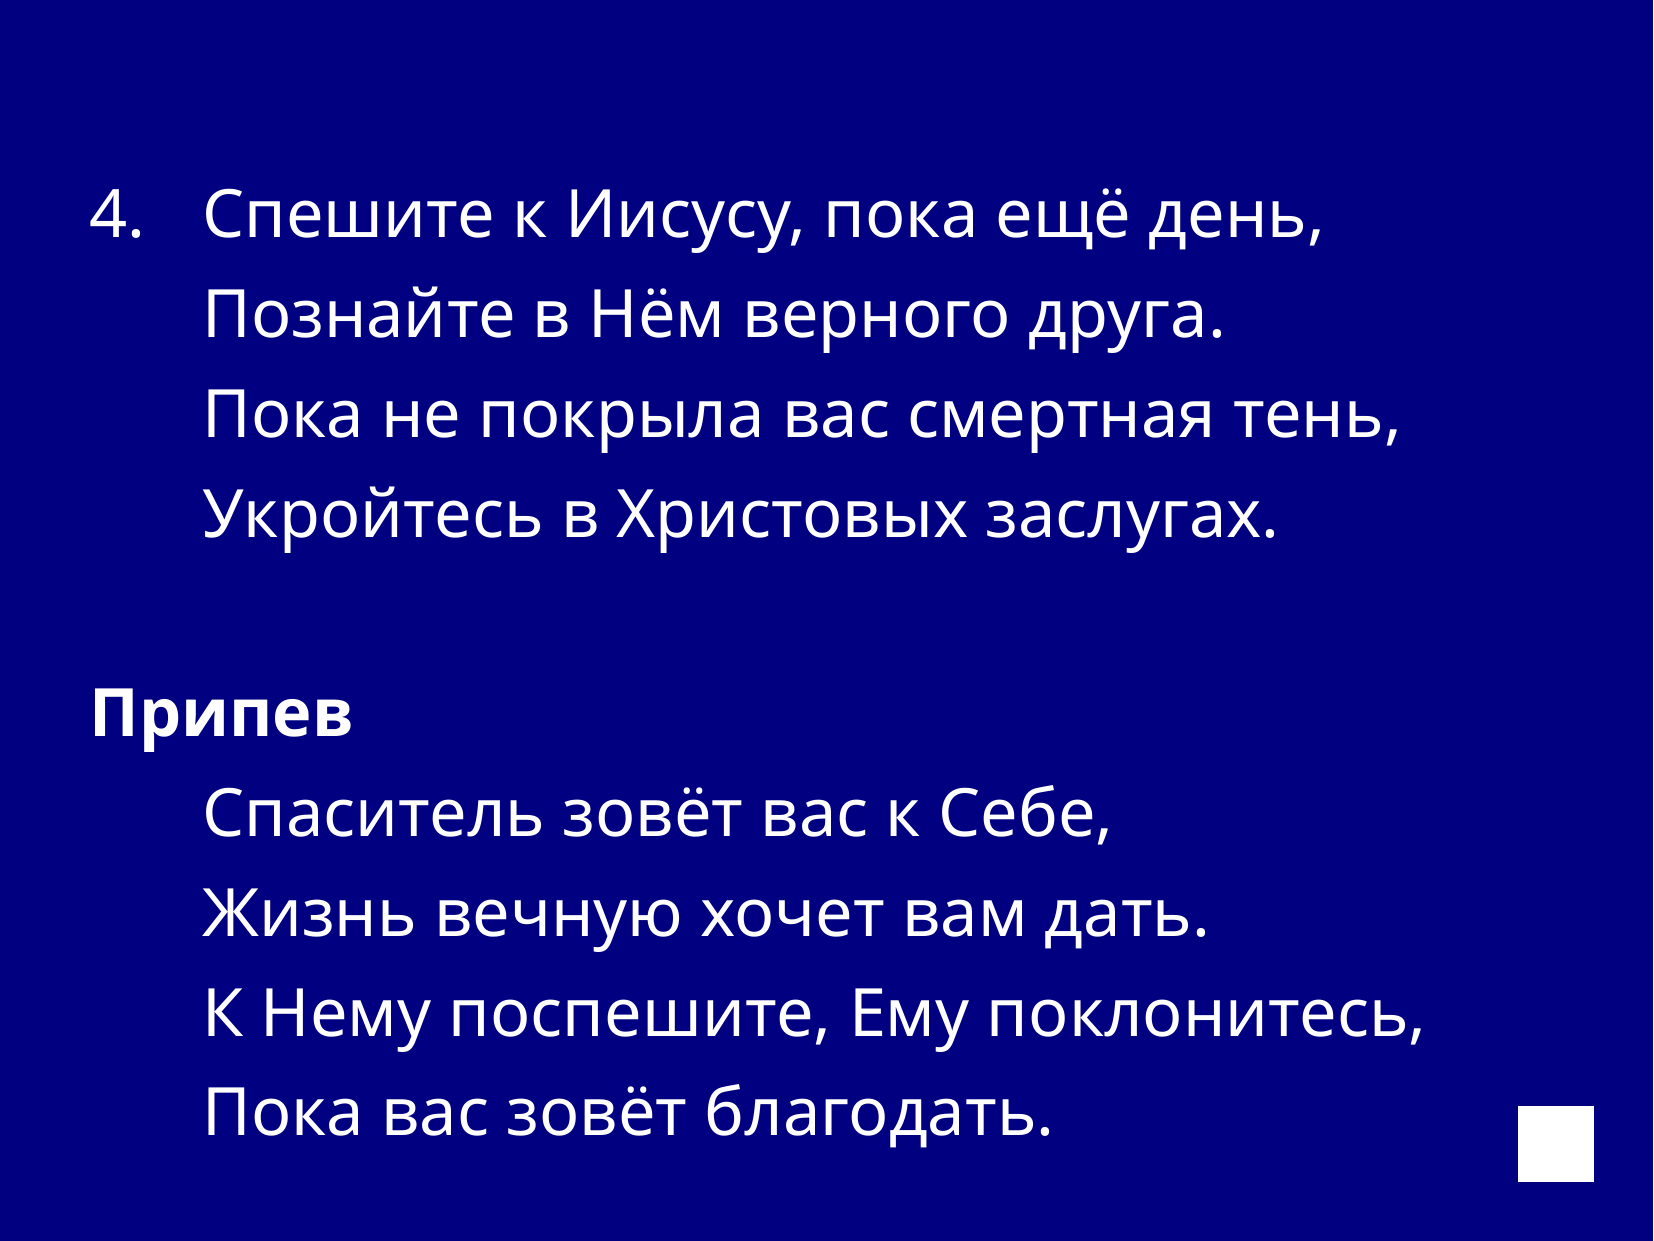

4.	Спешите к Иисусу, пока ещё день,
	Познайте в Нём верного друга.
	Пока не покрыла вас смертная тень,
	Укройтесь в Христовых заслугах.
Припев
	Спаситель зовёт вас к Себе,
	Жизнь вечную хочет вам дать.
	К Нему поспешите, Ему поклонитесь,
	Пока вас зовёт благодать.